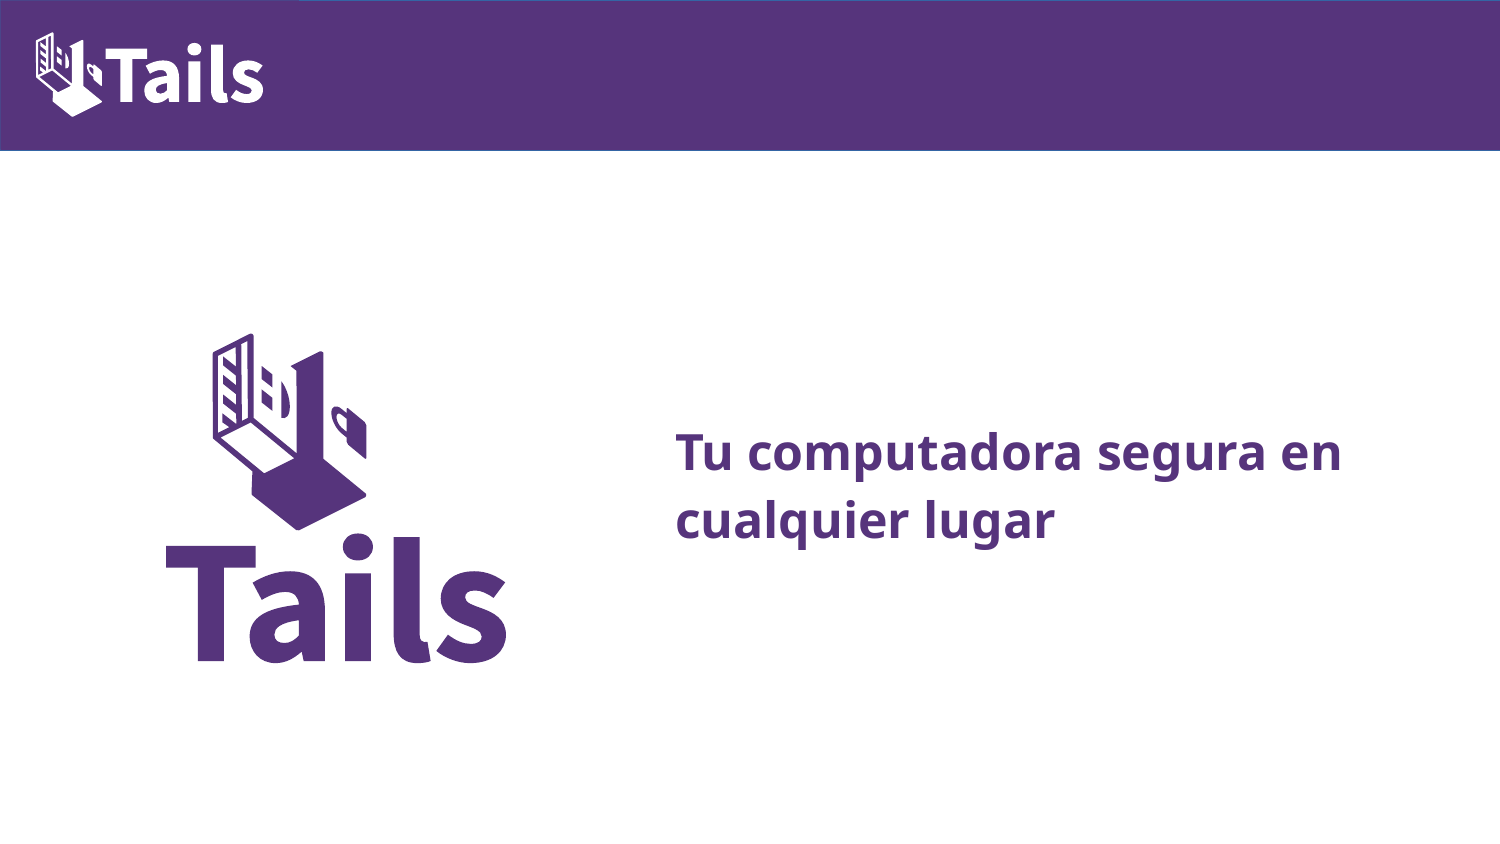

# Tu computadora segura en cualquier lugar